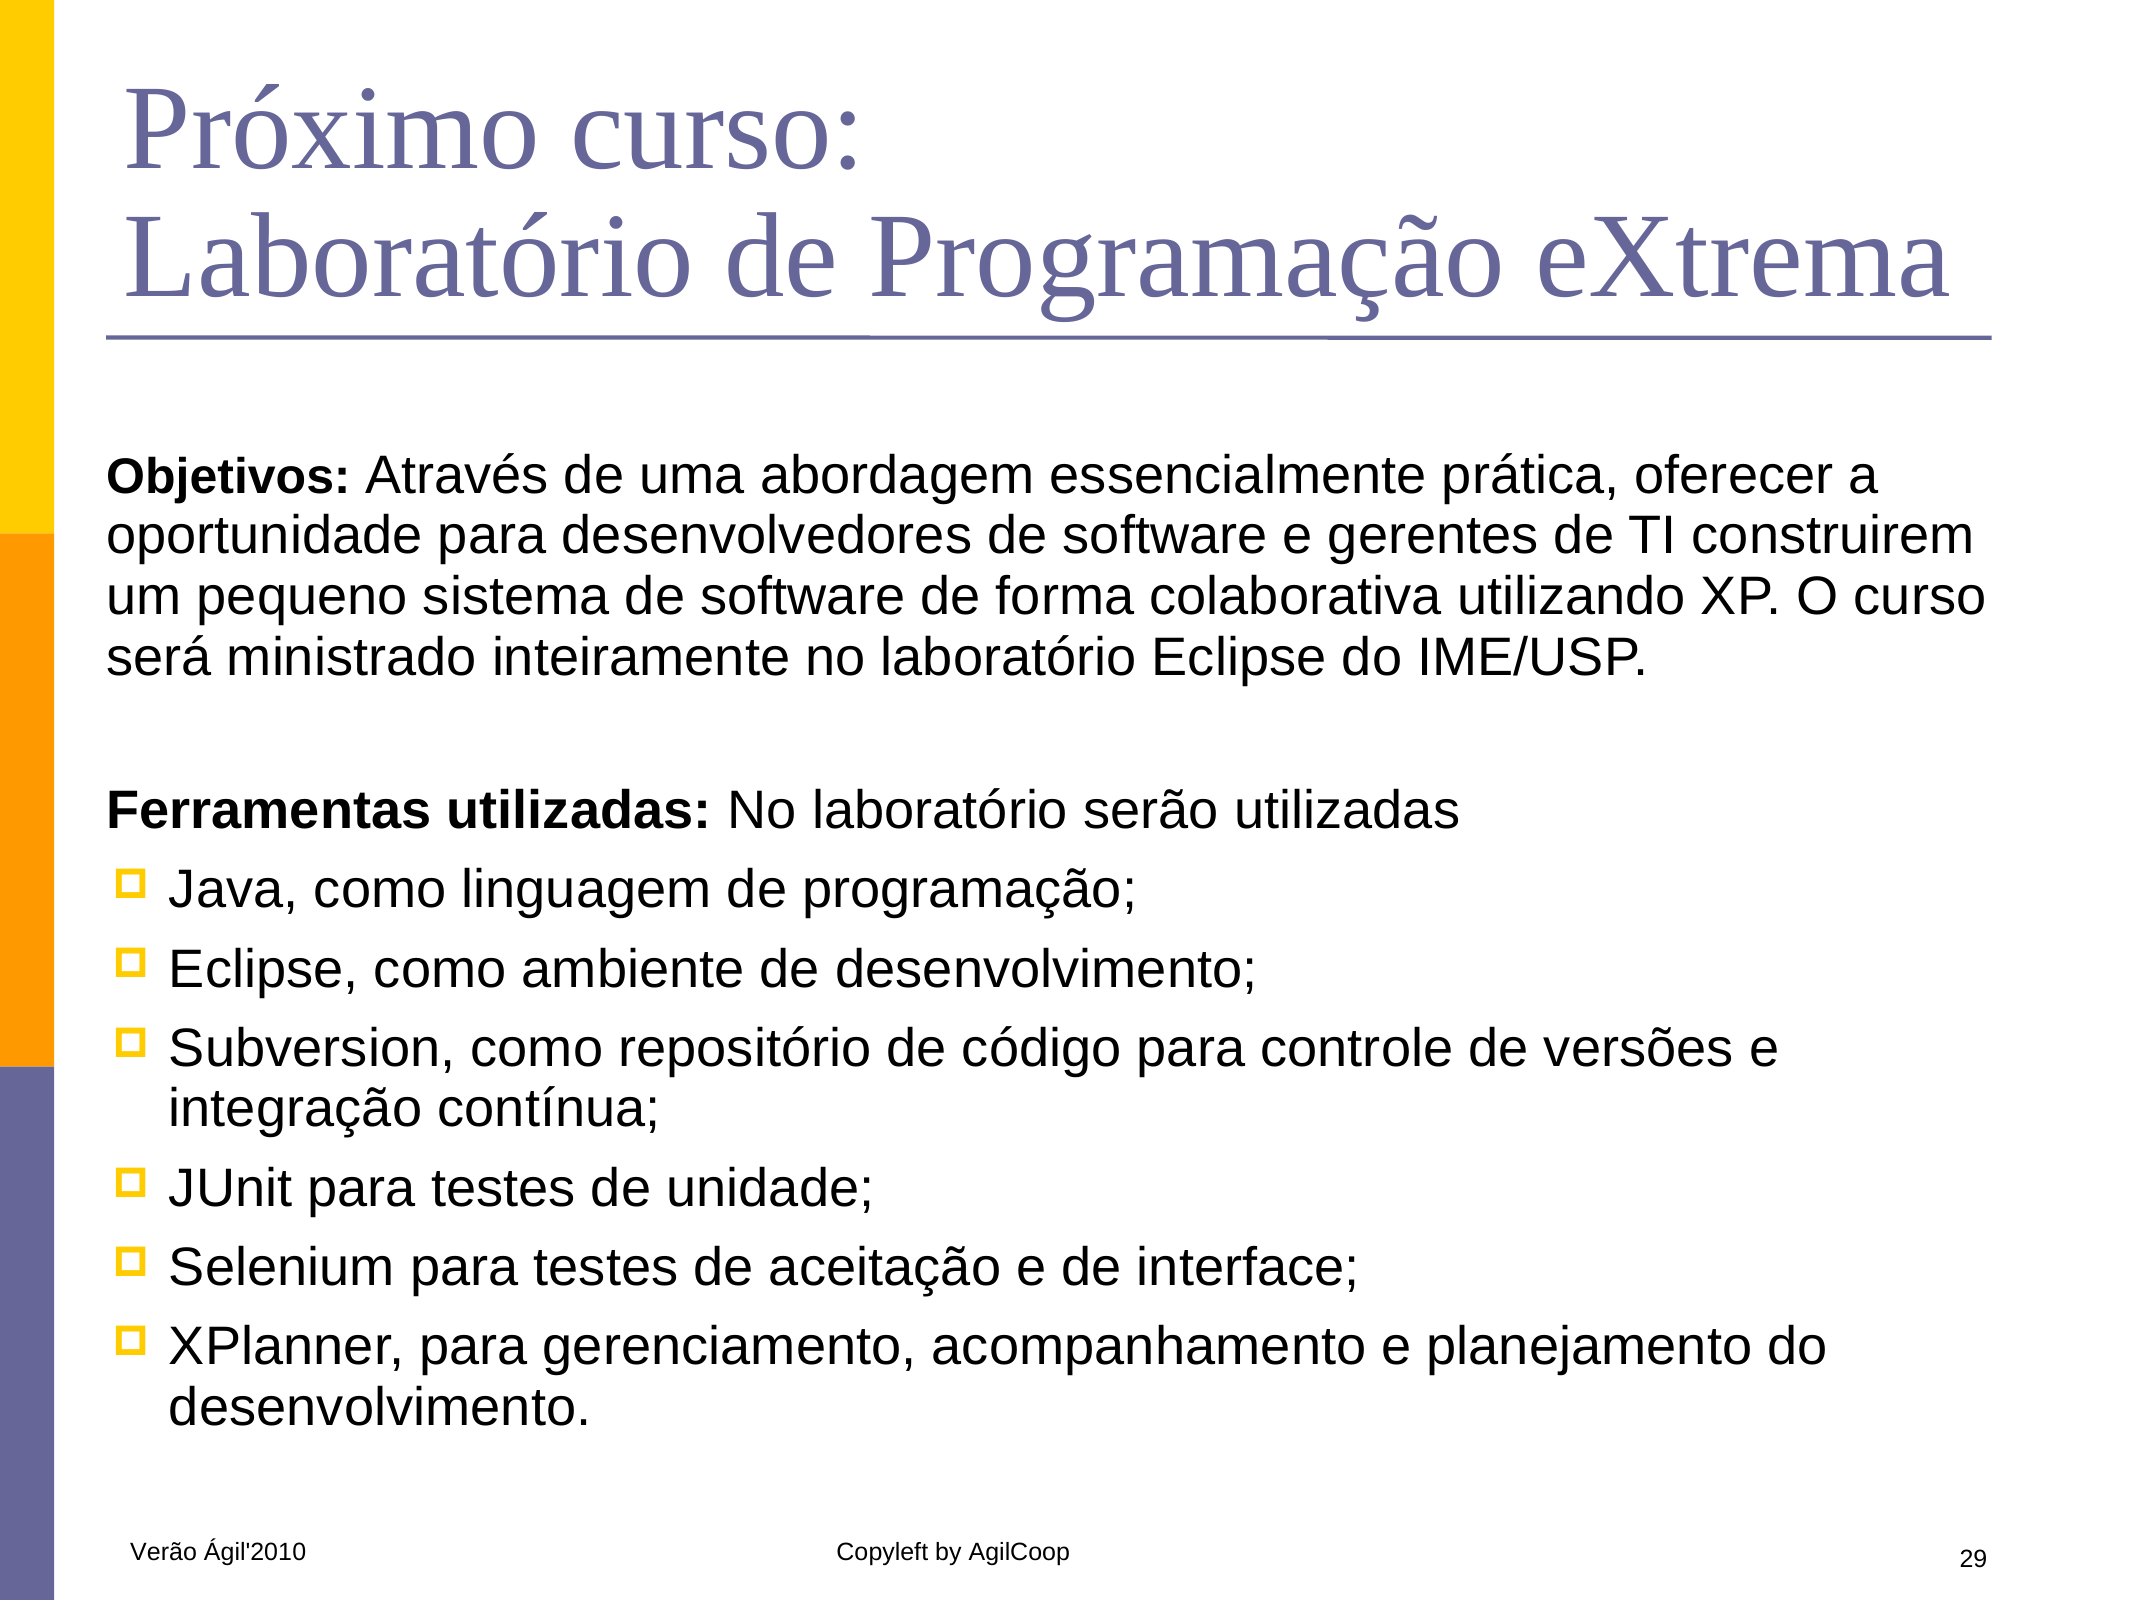

# Próximo curso: Laboratório de Programação eXtrema
Objetivos: Através de uma abordagem essencialmente prática, oferecer a oportunidade para desenvolvedores de software e gerentes de TI construirem um pequeno sistema de software de forma colaborativa utilizando XP. O curso será ministrado inteiramente no laboratório Eclipse do IME/USP.
Ferramentas utilizadas: No laboratório serão utilizadas
Java, como linguagem de programação;
Eclipse, como ambiente de desenvolvimento;
Subversion, como repositório de código para controle de versões e integração contínua;
JUnit para testes de unidade;
Selenium para testes de aceitação e de interface;
XPlanner, para gerenciamento, acompanhamento e planejamento do desenvolvimento.
Verão Ágil'2010
Copyleft by AgilCoop
29